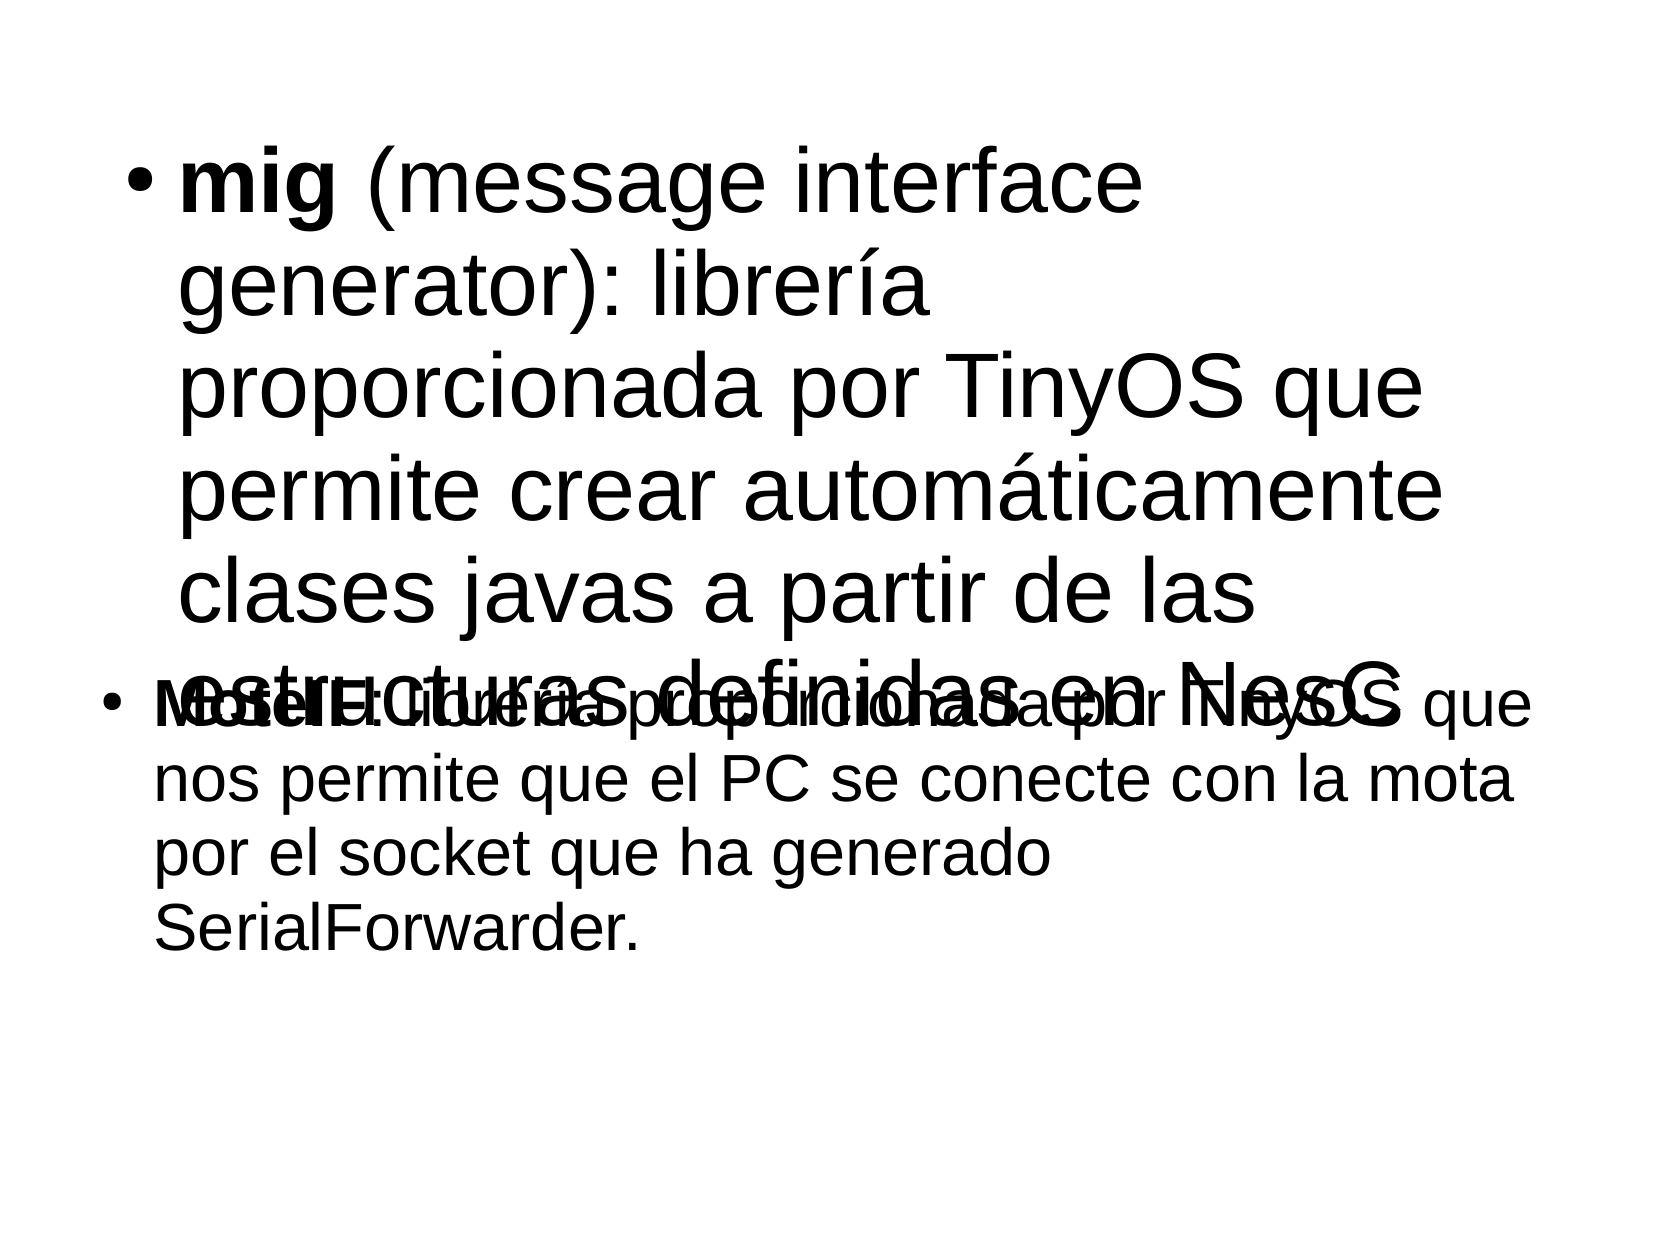

#
mig (message interface generator): librería proporcionada por TinyOS que permite crear automáticamente clases javas a partir de las estructuras definidas en NesC
MoteIF: librería proporcionada por TinyOS que nos permite que el PC se conecte con la mota por el socket que ha generado SerialForwarder.